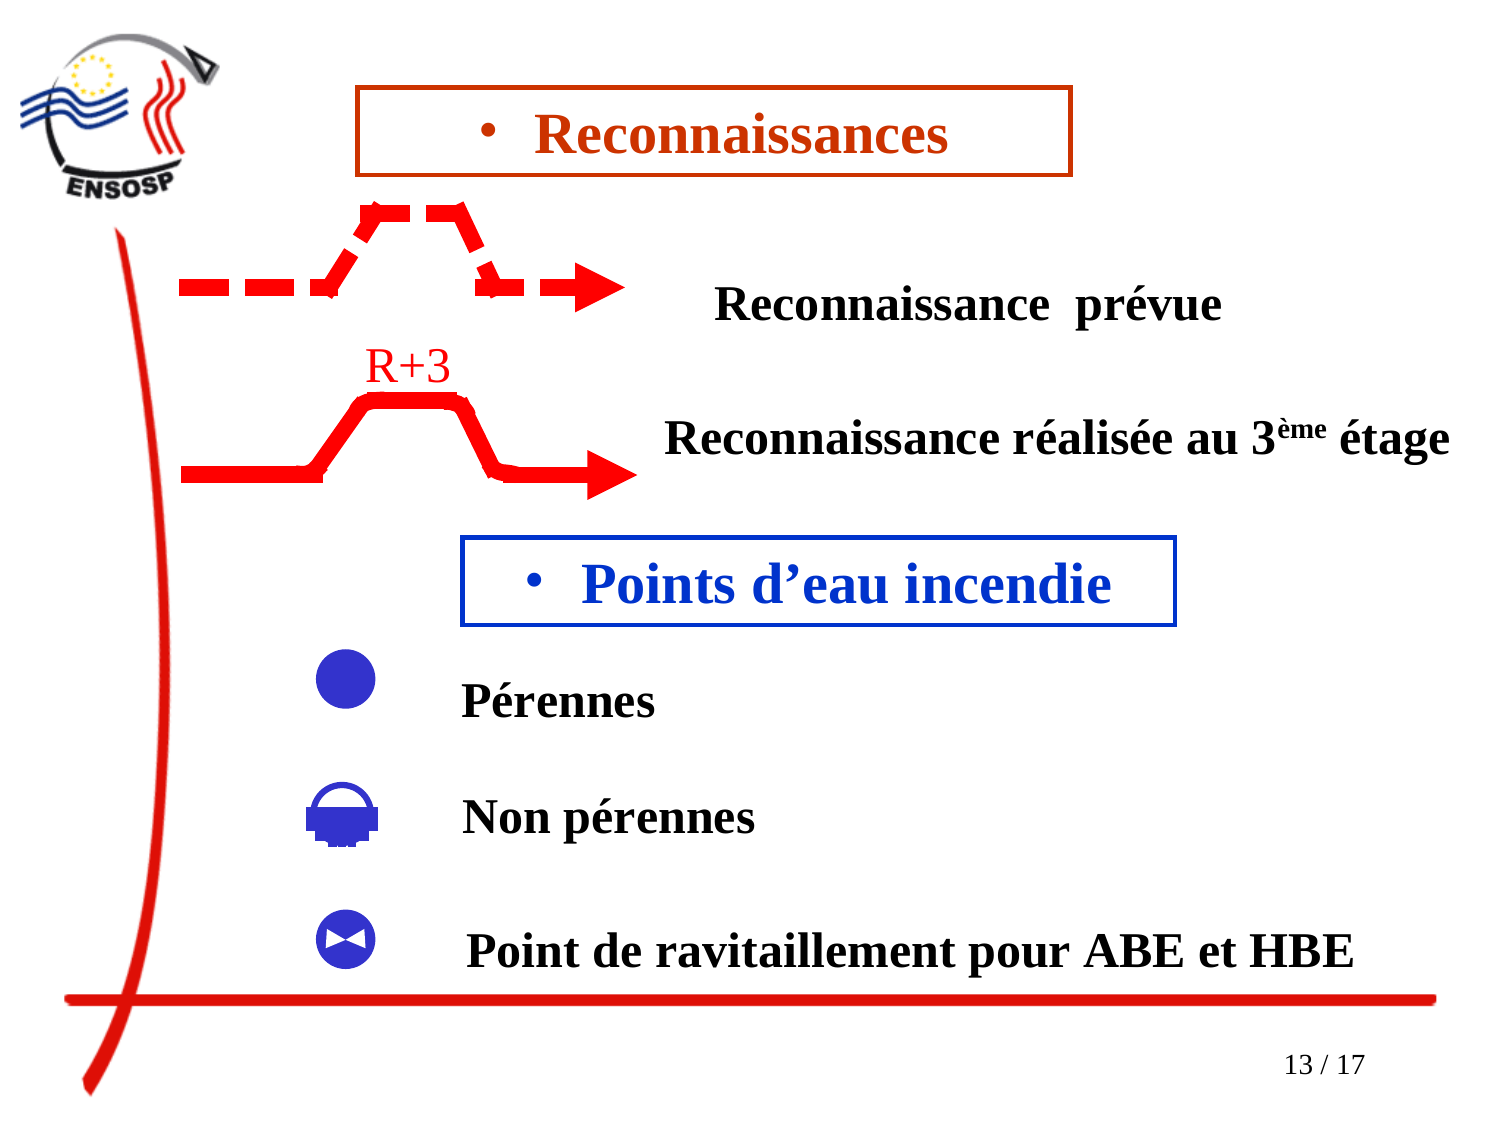

Reconnaissances
Reconnaissance prévue
R+3
Reconnaissance réalisée au 3ème étage
Points d’eau incendie
Pérennes
Non pérennes
Point de ravitaillement pour ABE et HBE
13